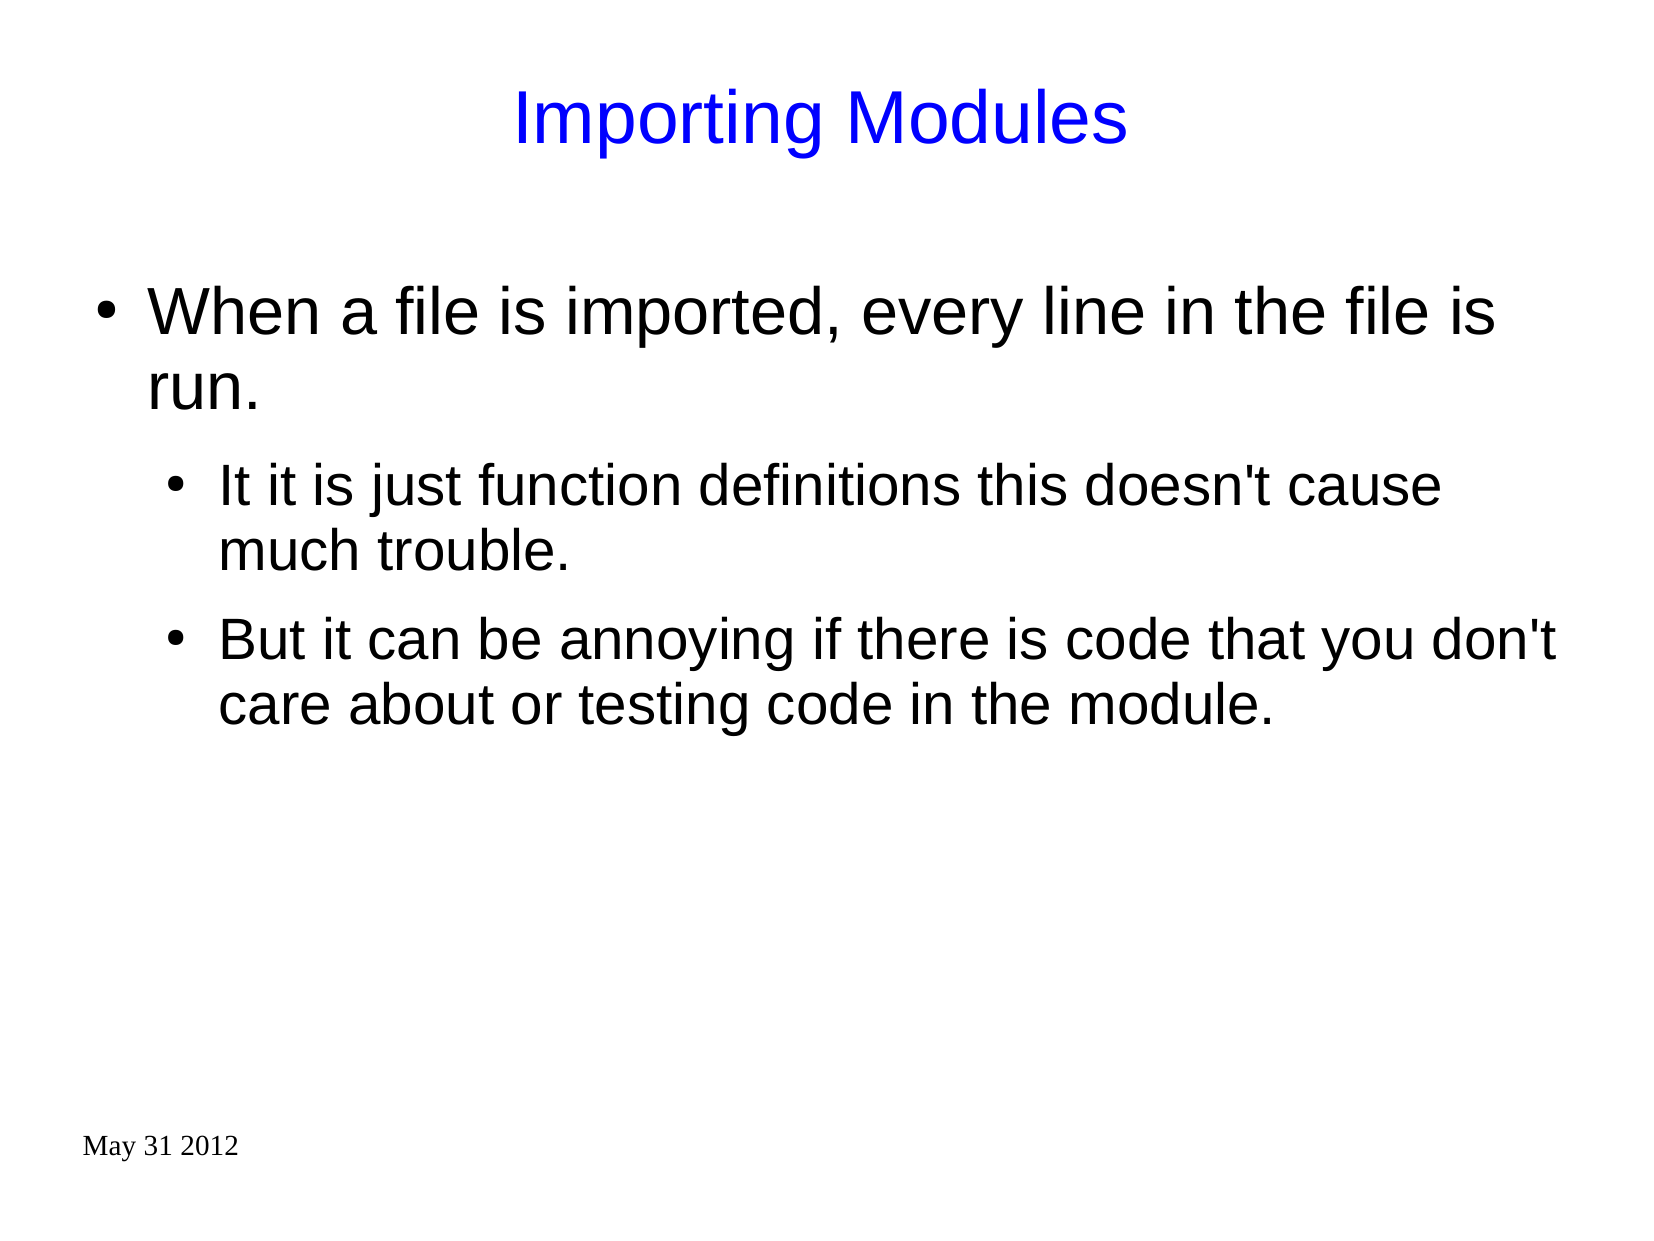

# Importing Modules
When a file is imported, every line in the file is run.
It it is just function definitions this doesn't cause much trouble.
But it can be annoying if there is code that you don't care about or testing code in the module.
May 31 2012